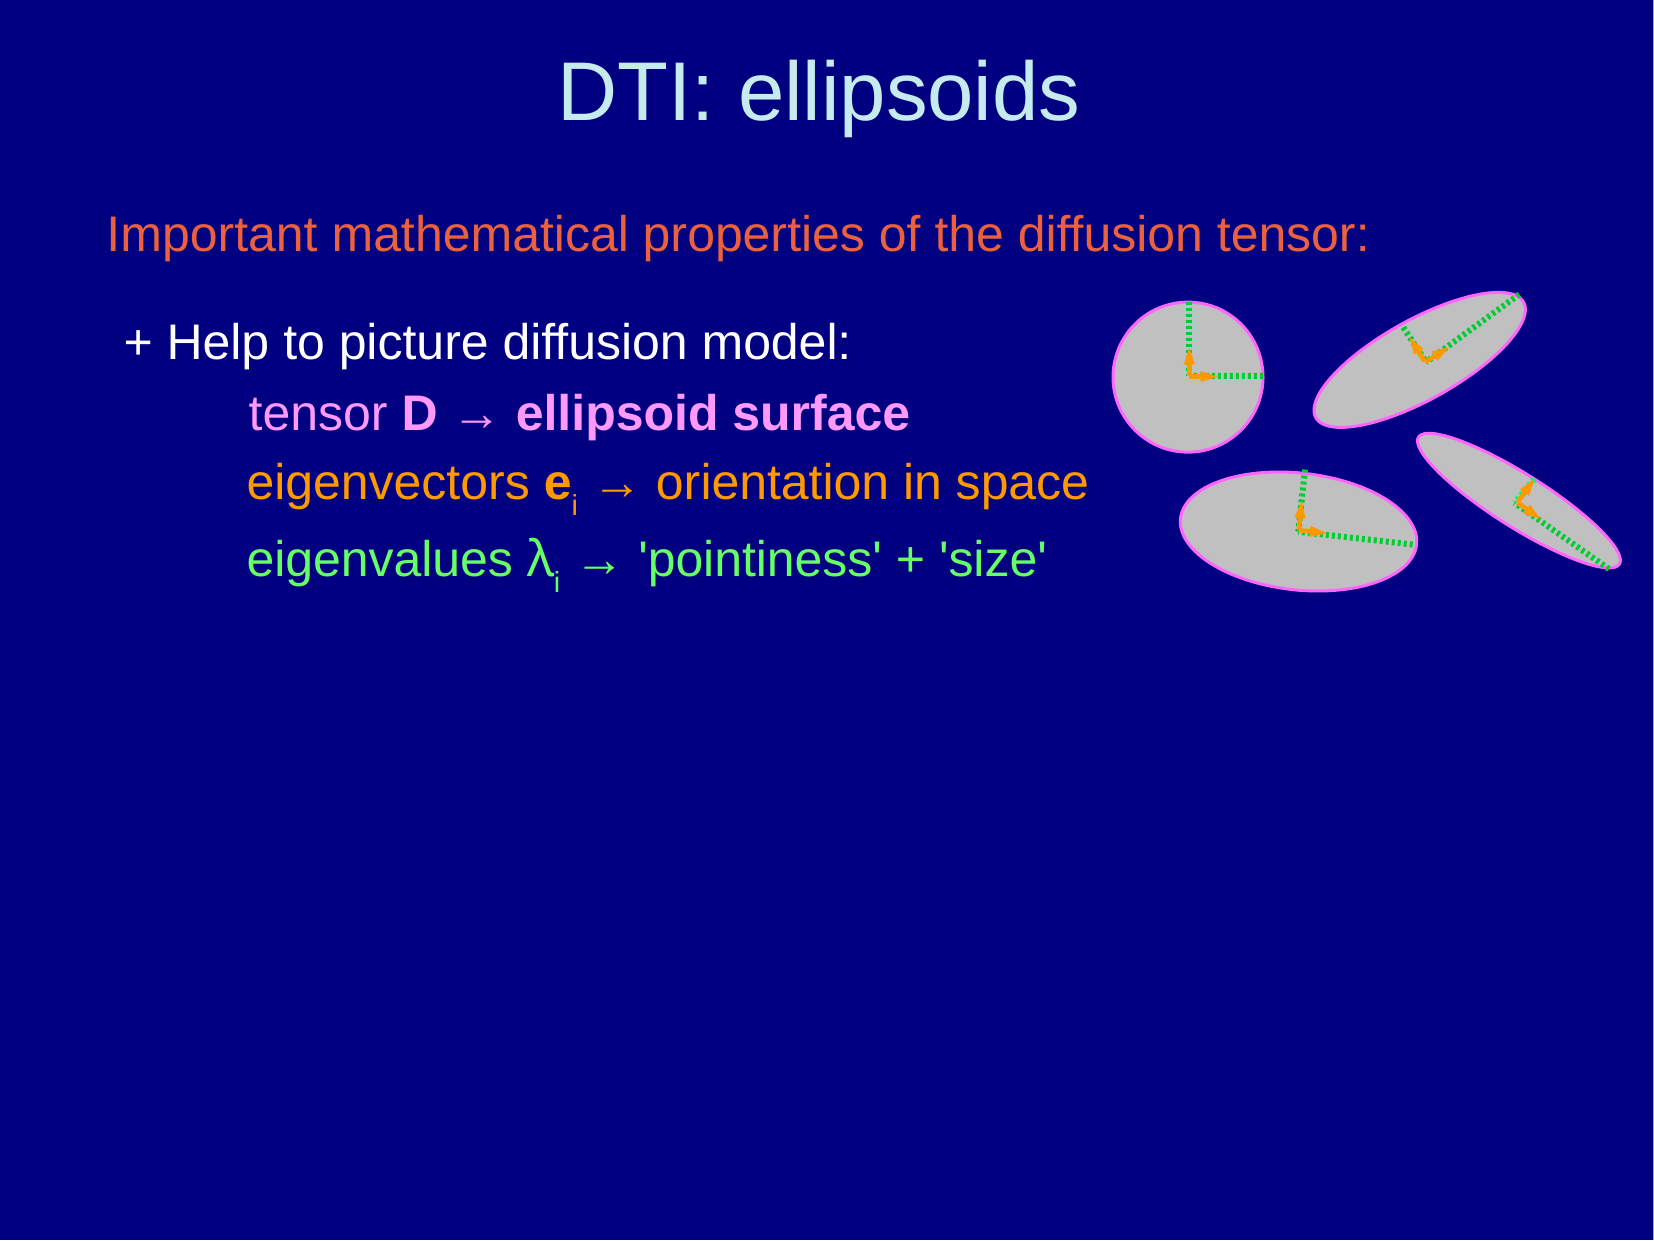

# DTI: ellipsoids
Important mathematical properties of the diffusion tensor:
+ Help to picture diffusion model:
	tensor D → ellipsoid surface
eigenvectors ei → orientation in space
eigenvalues λi → 'pointiness' + 'size'